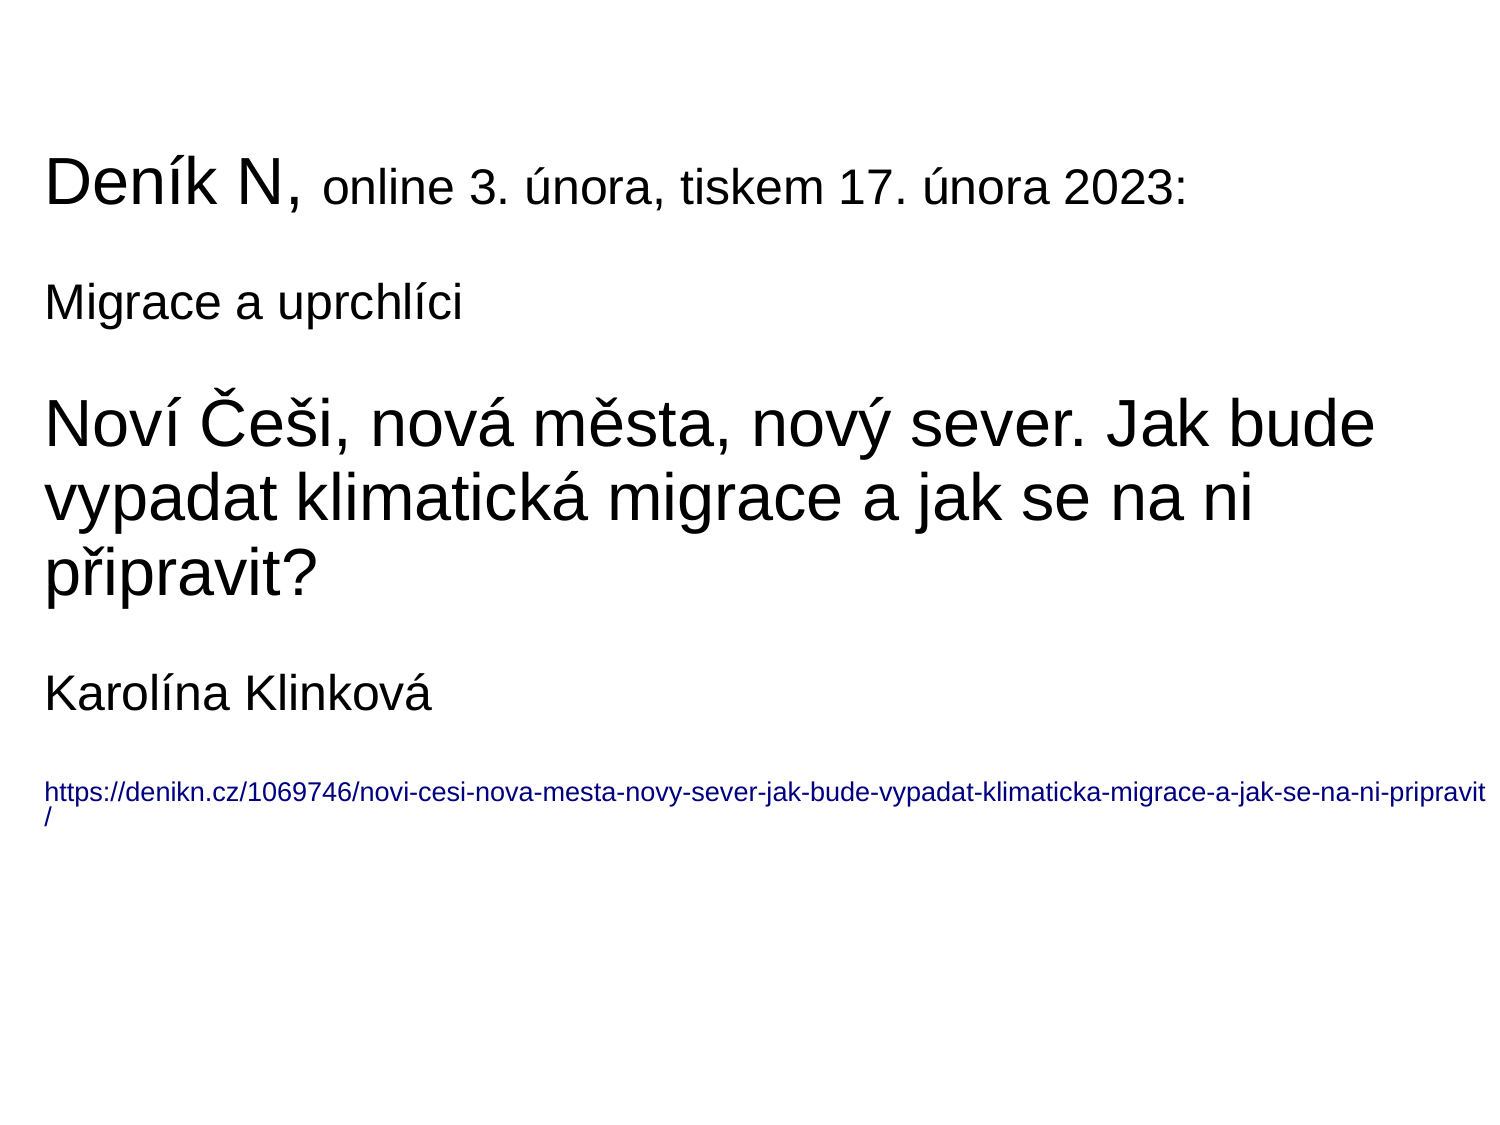

Deník N, online 3. února, tiskem 17. února 2023:
Migrace a uprchlíci
Noví Češi, nová města, nový sever. Jak bude vypadat klimatická migrace a jak se na ni připravit?
Karolína Klinková
https://denikn.cz/1069746/novi-cesi-nova-mesta-novy-sever-jak-bude-vypadat-klimaticka-migrace-a-jak-se-na-ni-pripravit/